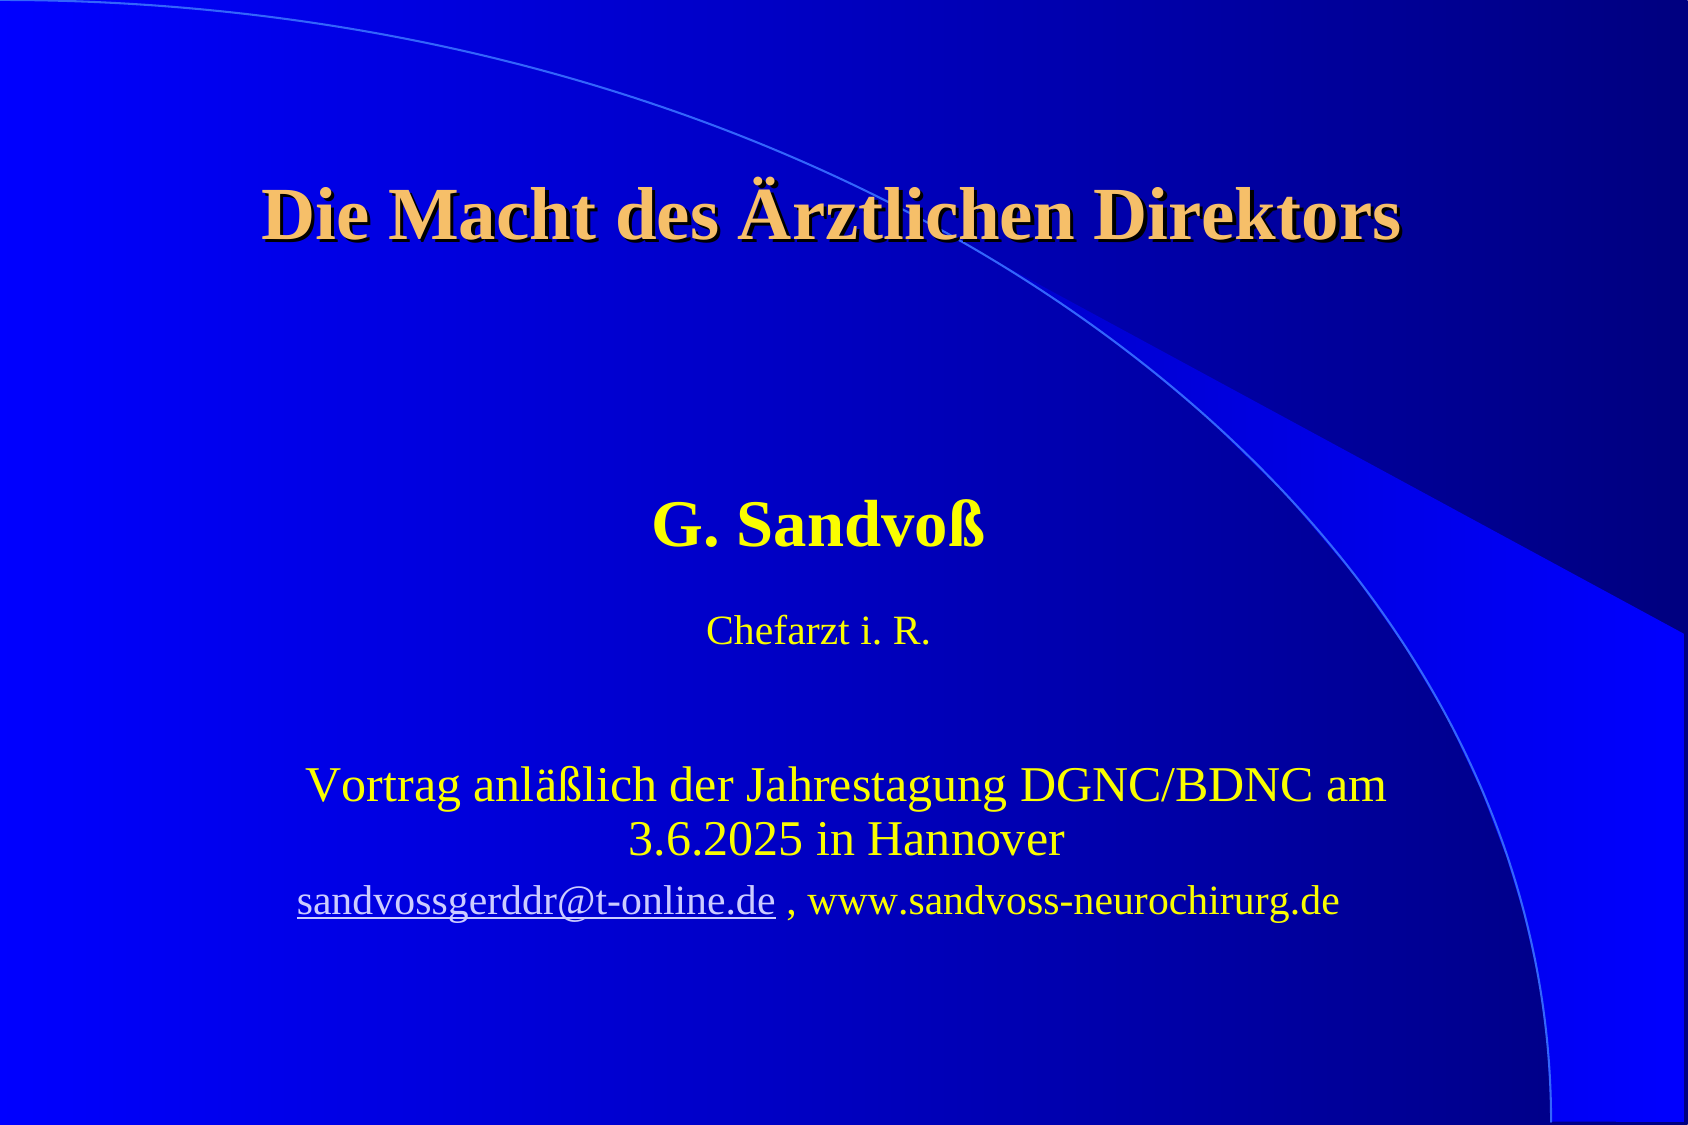

Die Macht des Ärztlichen Direktors
G. Sandvoß
Chefarzt i. R.
Vortrag anläßlich der Jahrestagung DGNC/BDNC am 3.6.2025 in Hannover
sandvossgerddr@t-online.de , www.sandvoss-neurochirurg.de